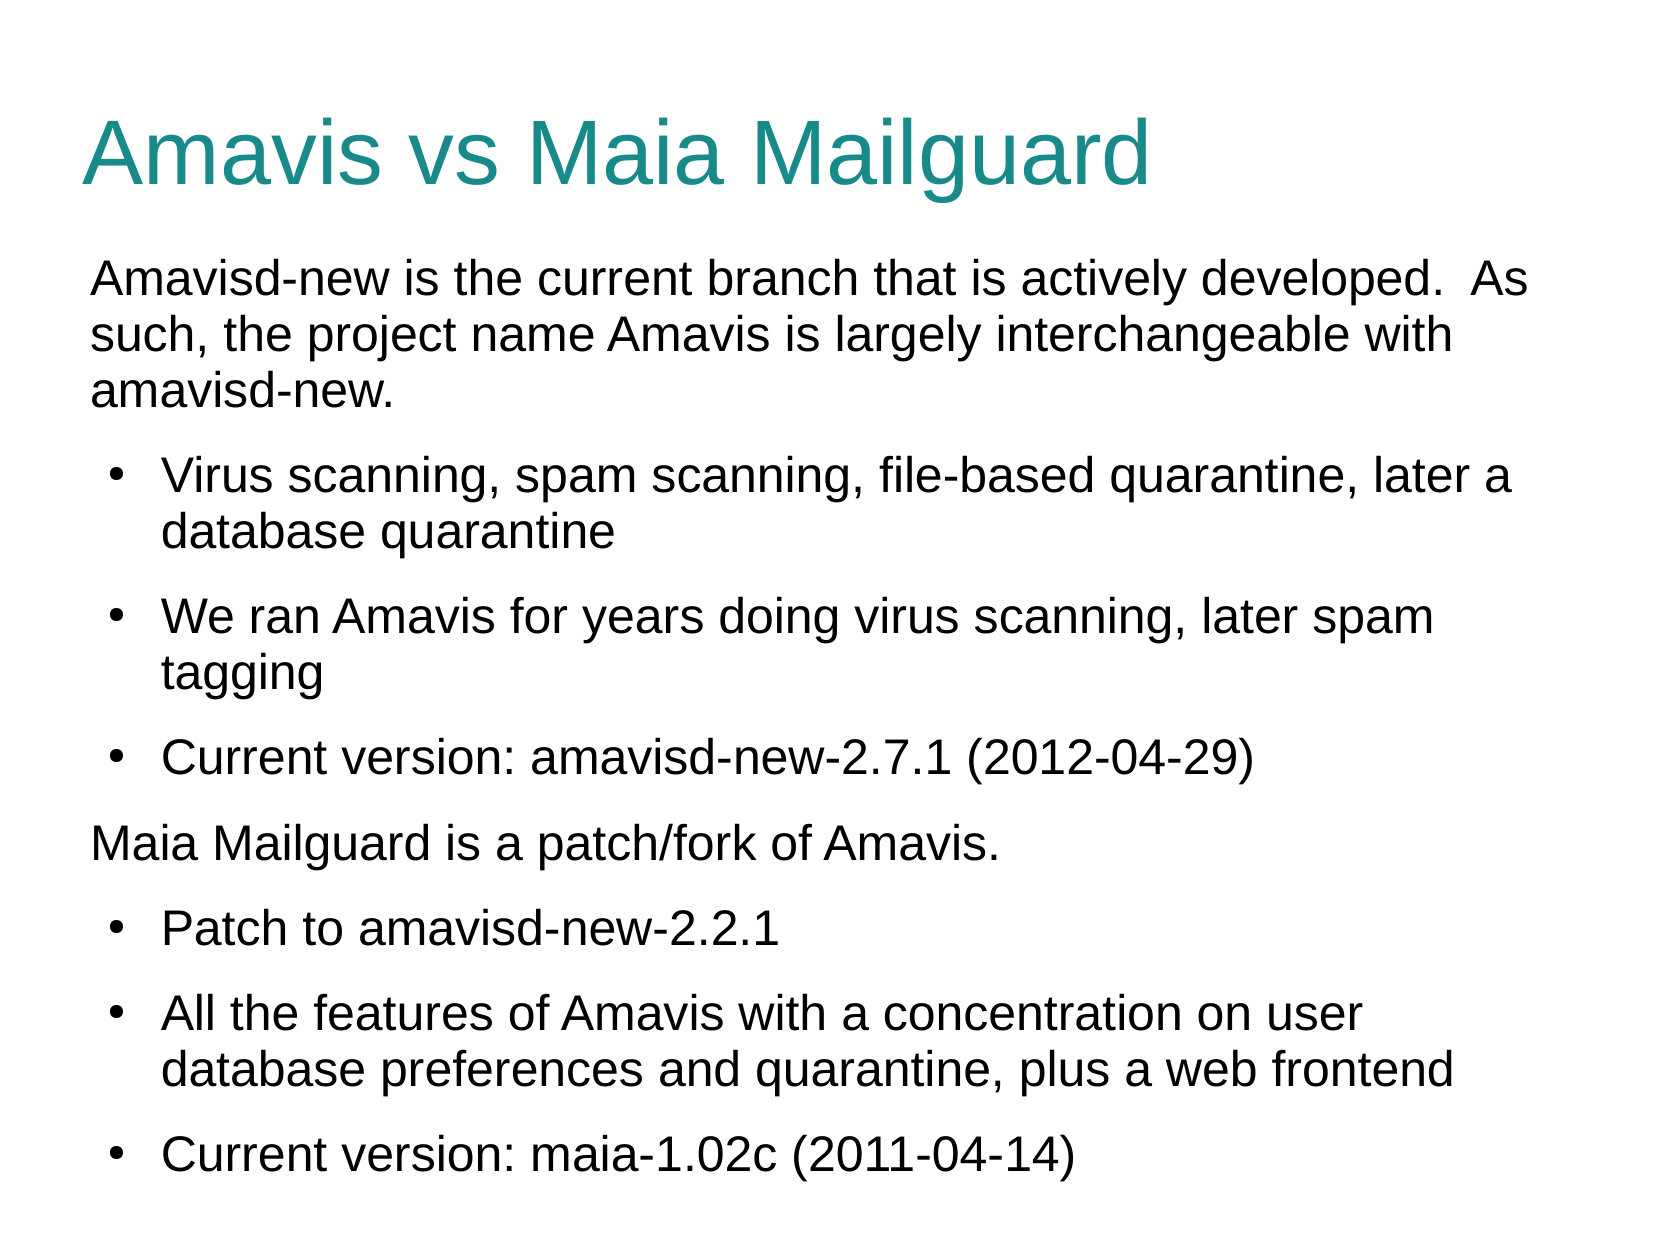

# Amavis vs Maia Mailguard
Amavisd-new is the current branch that is actively developed. As such, the project name Amavis is largely interchangeable with amavisd-new.
Virus scanning, spam scanning, file-based quarantine, later a database quarantine
We ran Amavis for years doing virus scanning, later spam tagging
Current version: amavisd-new-2.7.1 (2012-04-29)
Maia Mailguard is a patch/fork of Amavis.
Patch to amavisd-new-2.2.1
All the features of Amavis with a concentration on user database preferences and quarantine, plus a web frontend
Current version: maia-1.02c (2011-04-14)